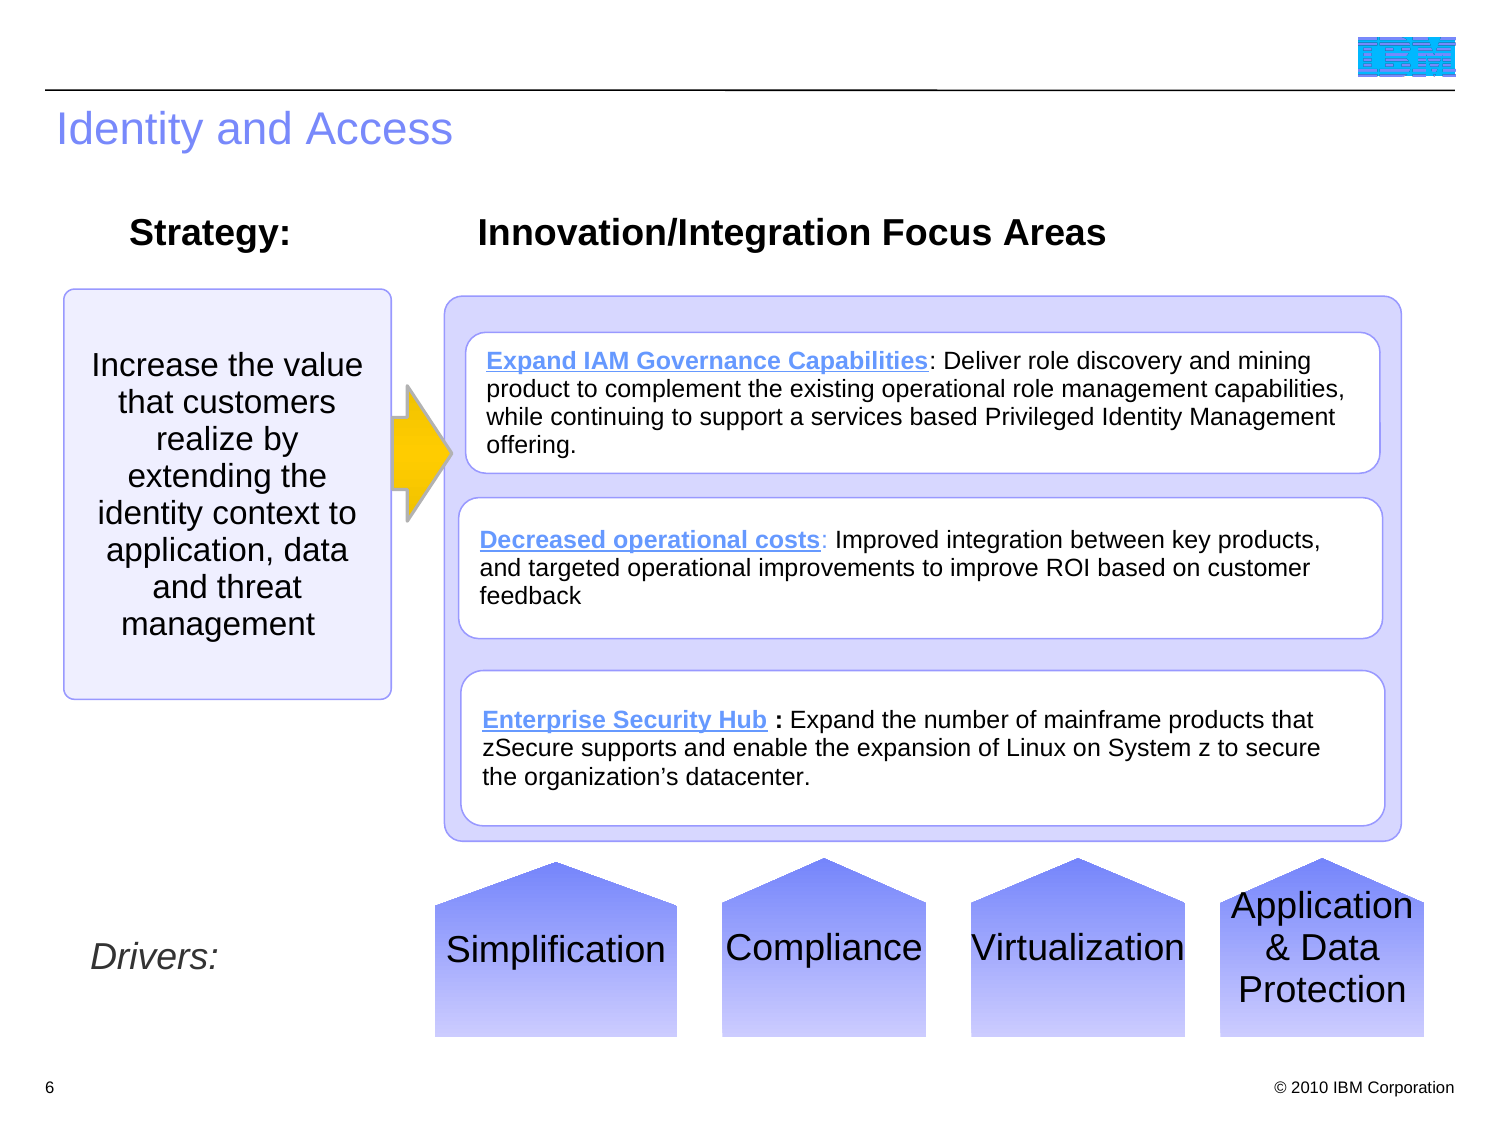

# Identity and Access
Strategy:
Innovation/Integration Focus Areas
Increase the value that customers realize by extending the identity context to application, data and threat management
Expand IAM Governance Capabilities: Deliver role discovery and mining product to complement the existing operational role management capabilities, while continuing to support a services based Privileged Identity Management offering.
Decreased operational costs: Improved integration between key products, and targeted operational improvements to improve ROI based on customer feedback
Enterprise Security Hub : Expand the number of mainframe products that zSecure supports and enable the expansion of Linux on System z to secure the organization’s datacenter.
Simplification
Virtualization
Compliance
Application
& Data
Protection
Drivers:
6